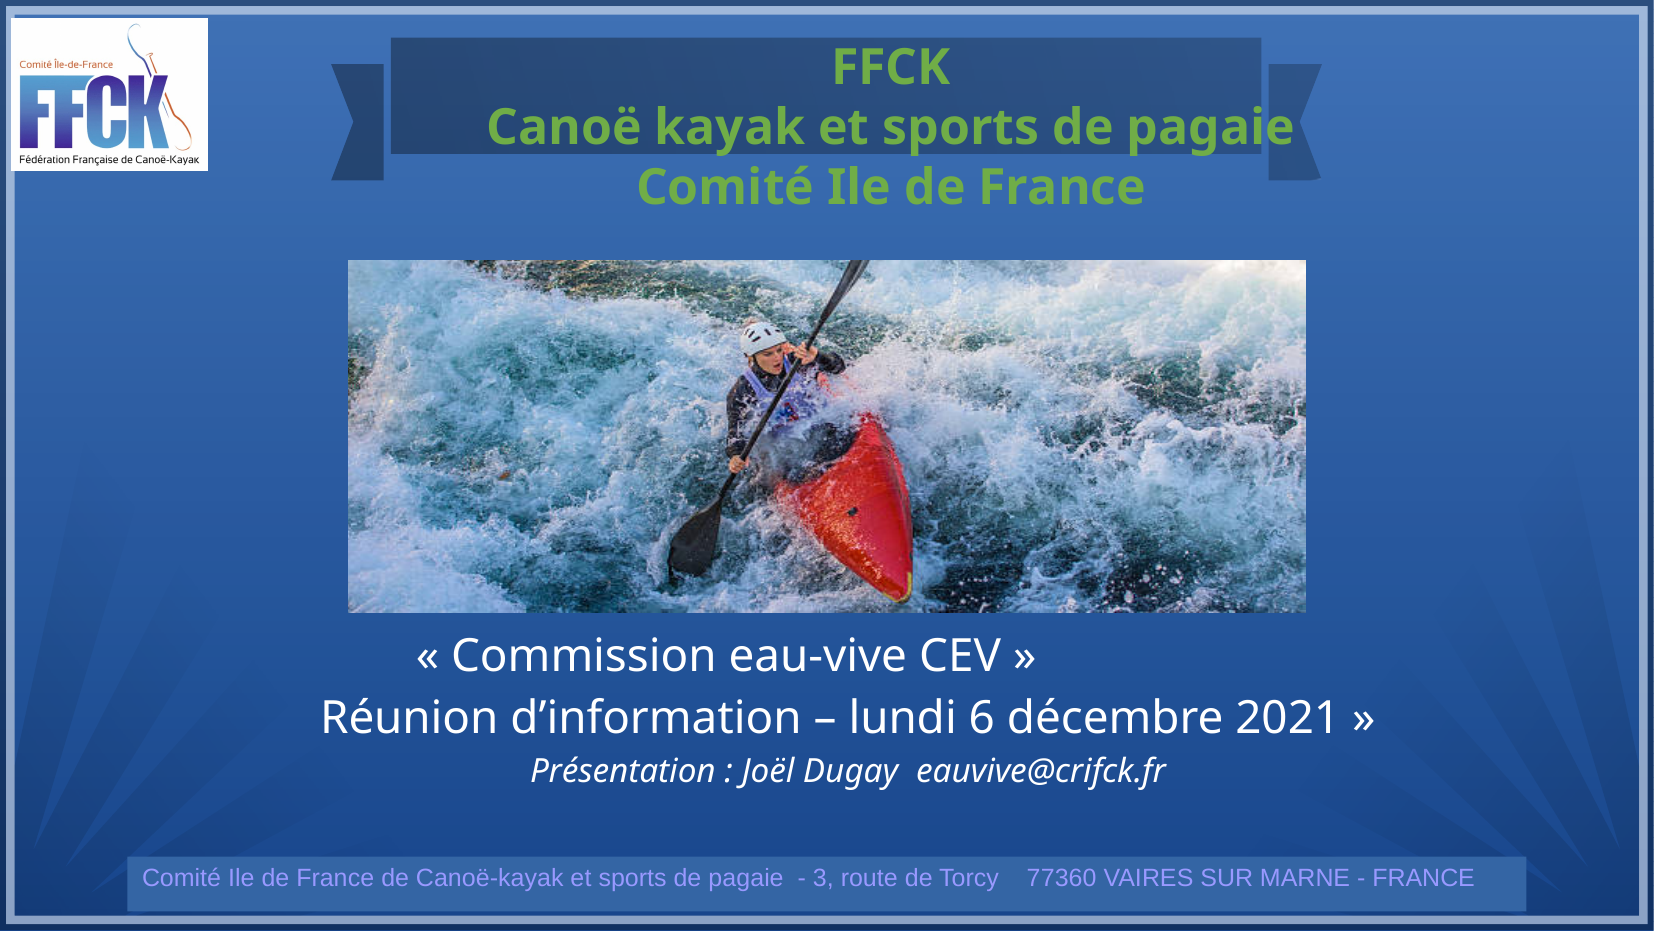

# FFCK Canoë kayak et sports de pagaie Comité Ile de France
 « Commission eau-vive CEV »
Réunion d’information – lundi 6 décembre 2021 »
Présentation : Joël Dugay  eauvive@crifck.fr
Comité Ile de France de Canoë-kayak et sports de pagaie - 3, route de Torcy 77360 VAIRES SUR MARNE - FRANCE